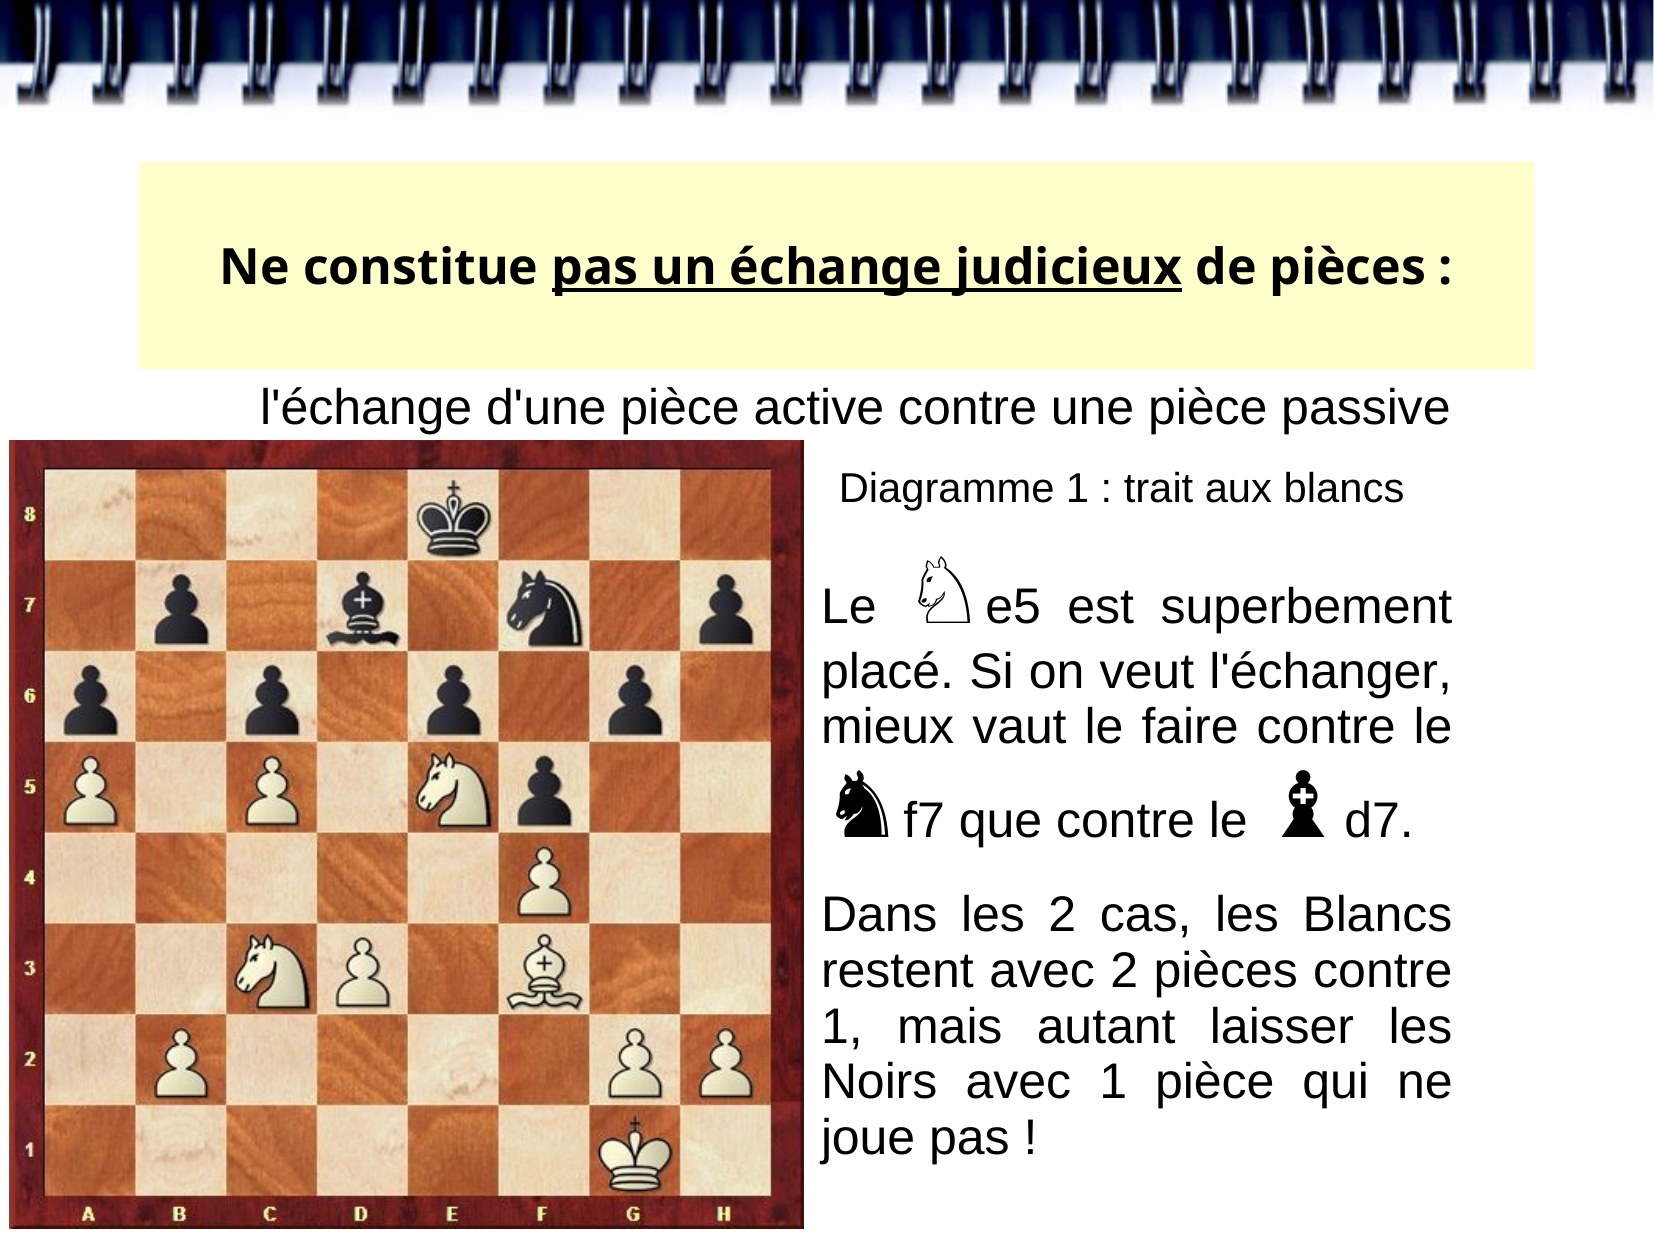

# Ne constitue pas un échange judicieux de pièces :
l'échange d'une pièce active contre une pièce passive
Diagramme 1 : trait aux blancs
Le ♘e5 est superbement placé. Si on veut l'échanger, mieux vaut le faire contre le ♞f7 que contre le ♝d7.
Dans les 2 cas, les Blancs restent avec 2 pièces contre 1, mais autant laisser les Noirs avec 1 pièce qui ne joue pas !